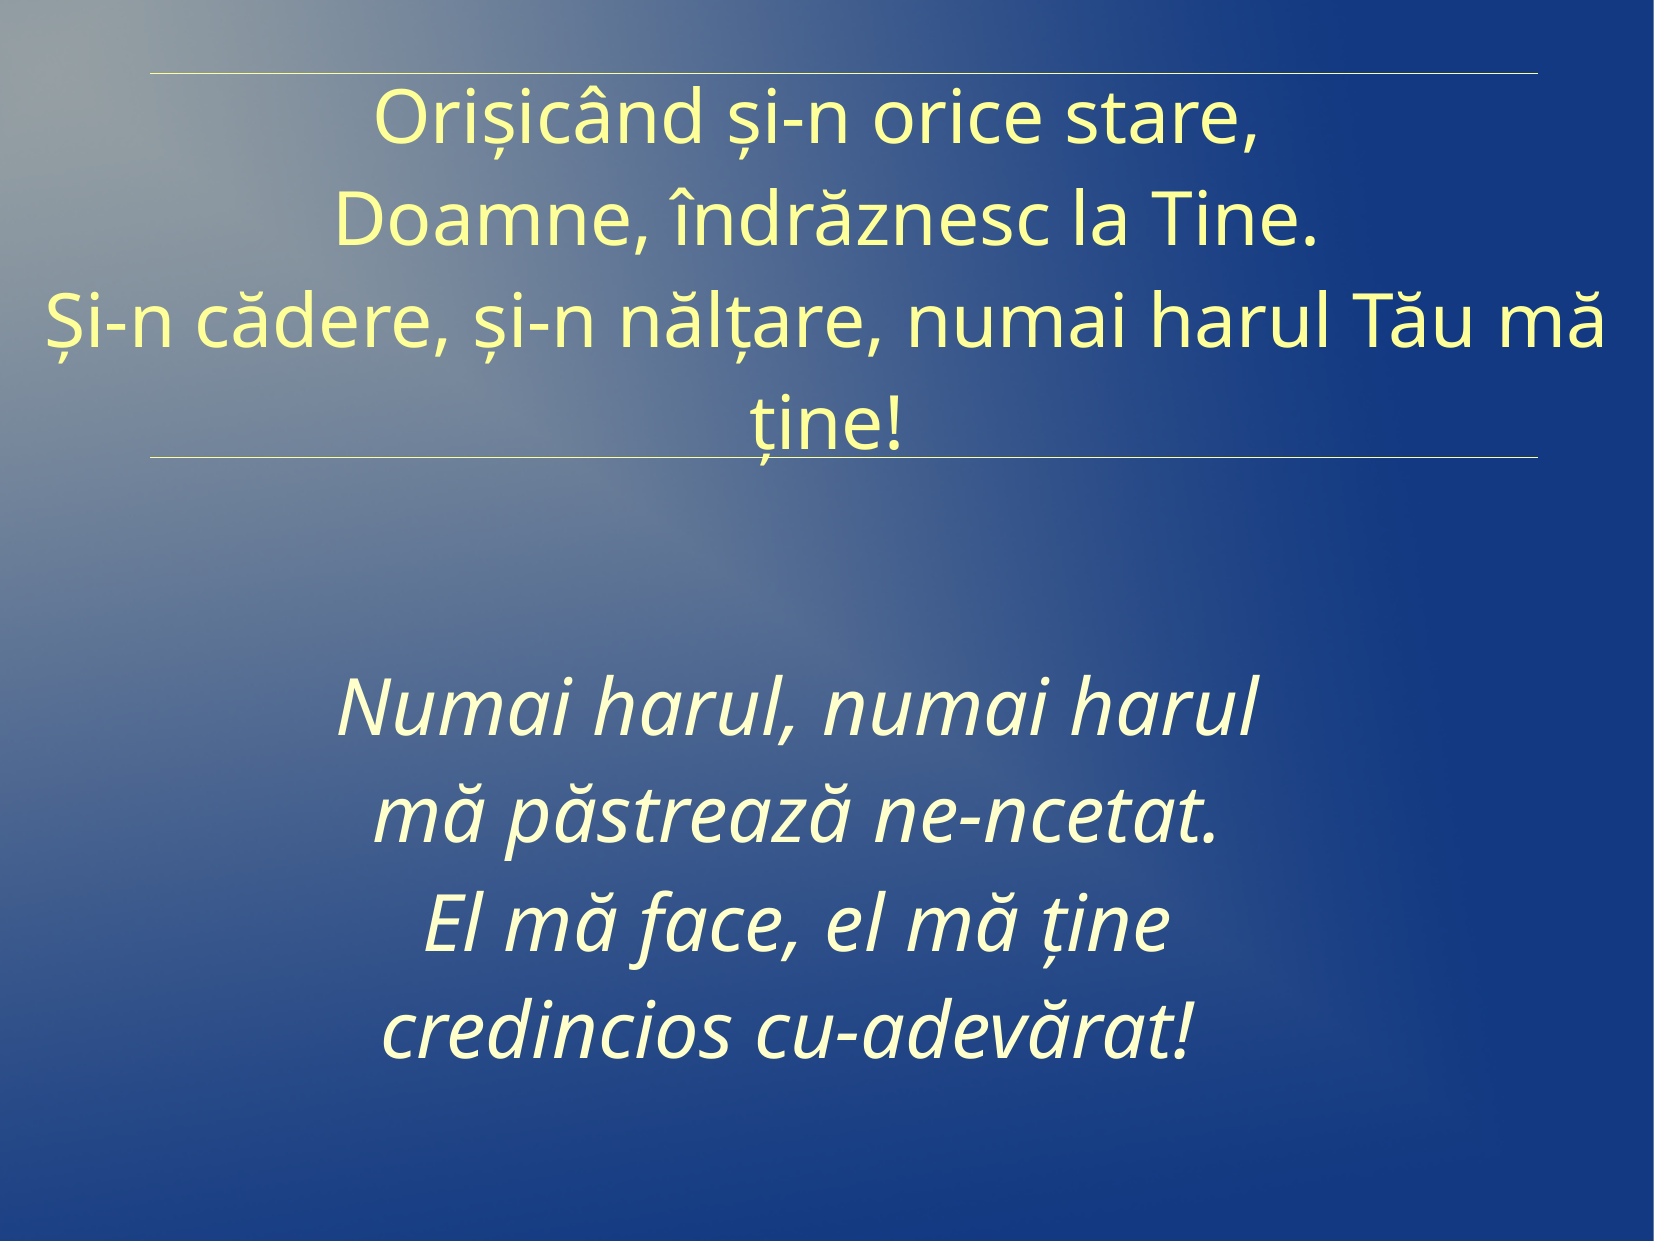

Orişicând şi-n orice stare,
Doamne, îndrăznesc la Tine.
Şi-n cădere, şi-n nălţare, numai harul Tău mă ţine!
Numai harul, numai harul
mă păstrează ne-ncetat.
El mă face, el mă ţine
credincios cu-adevărat!